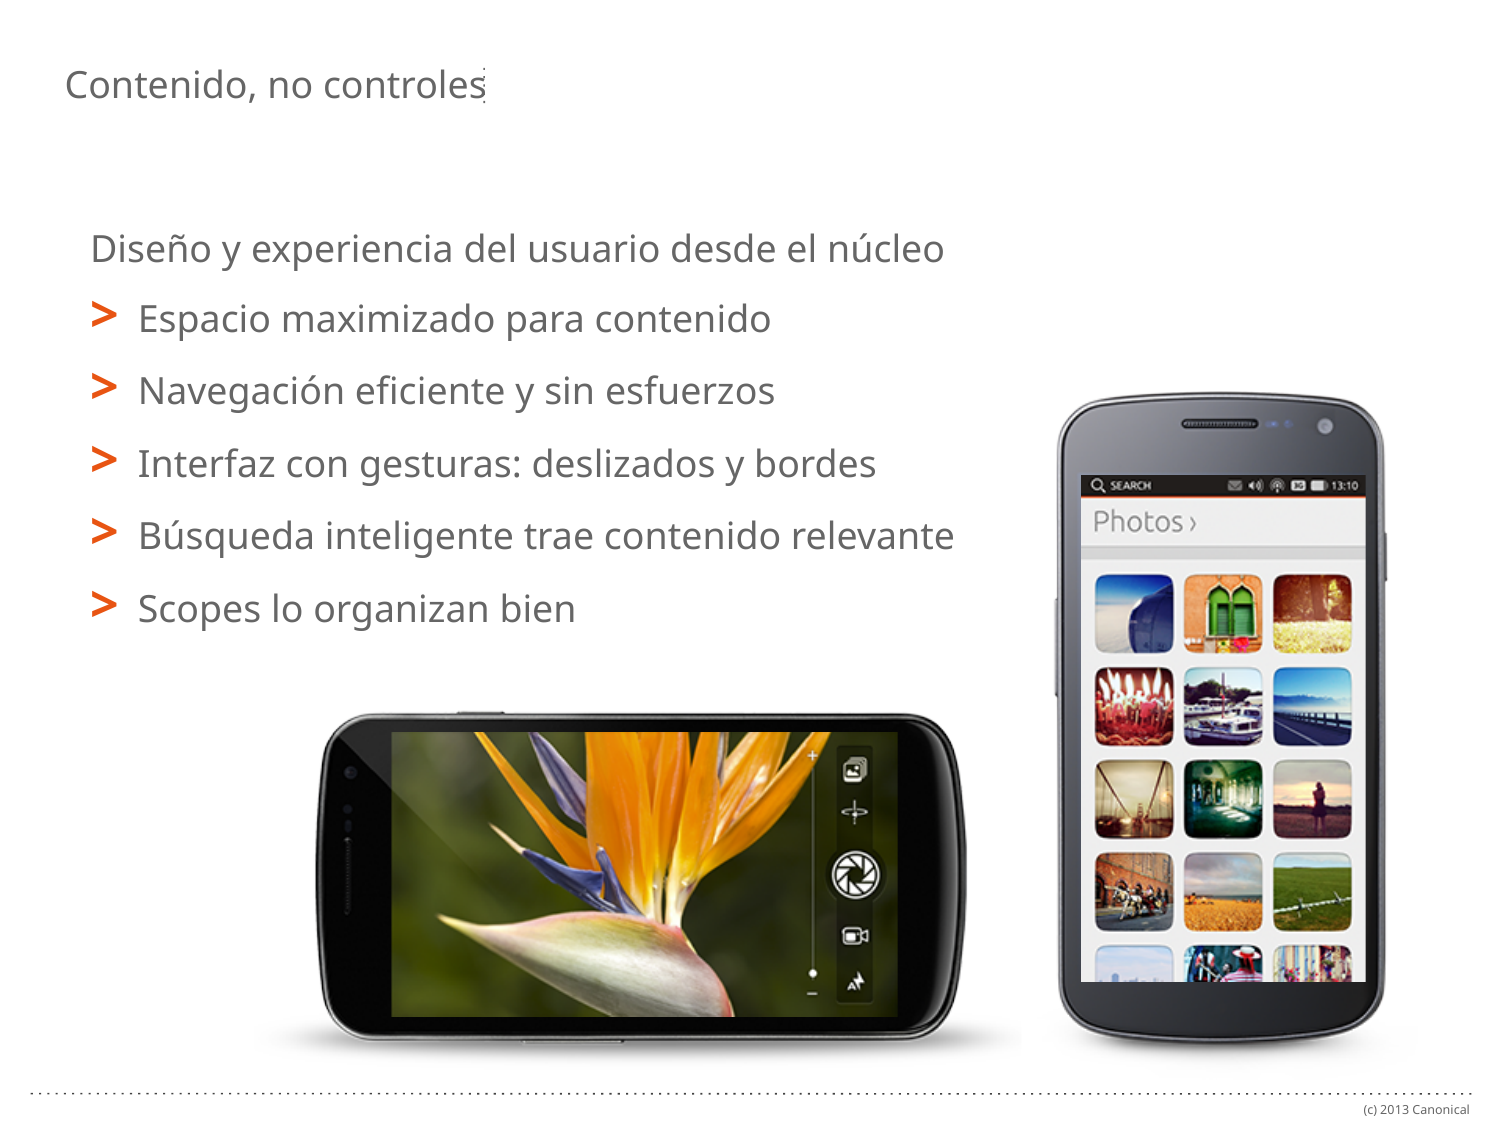

Contenido, no controles
# Diseño y experiencia del usuario desde el núcleo
> Espacio maximizado para contenido
> Navegación eficiente y sin esfuerzos
> Interfaz con gesturas: deslizados y bordes
> Búsqueda inteligente trae contenido relevante
> Scopes lo organizan bien
(c) 2013 Canonical